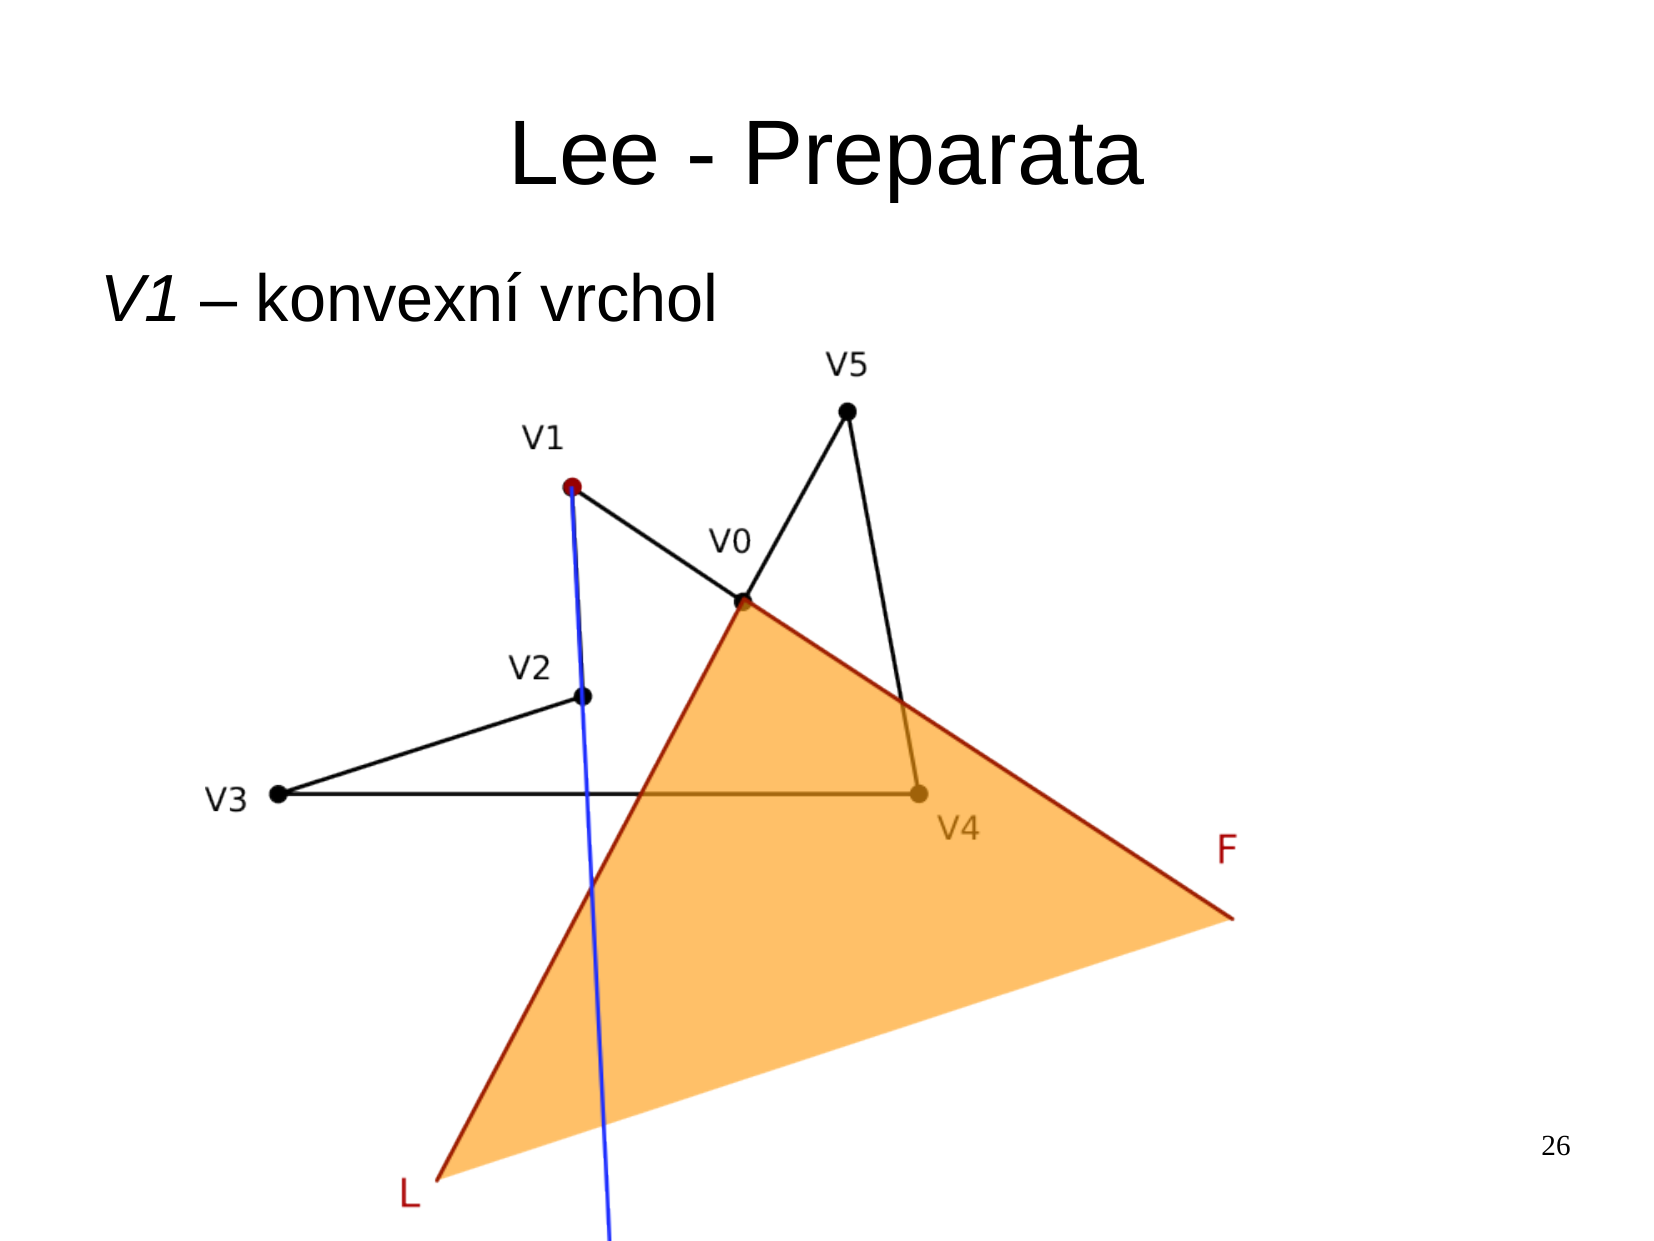

# Lee - Preparata
V1 – konvexní vrchol
26